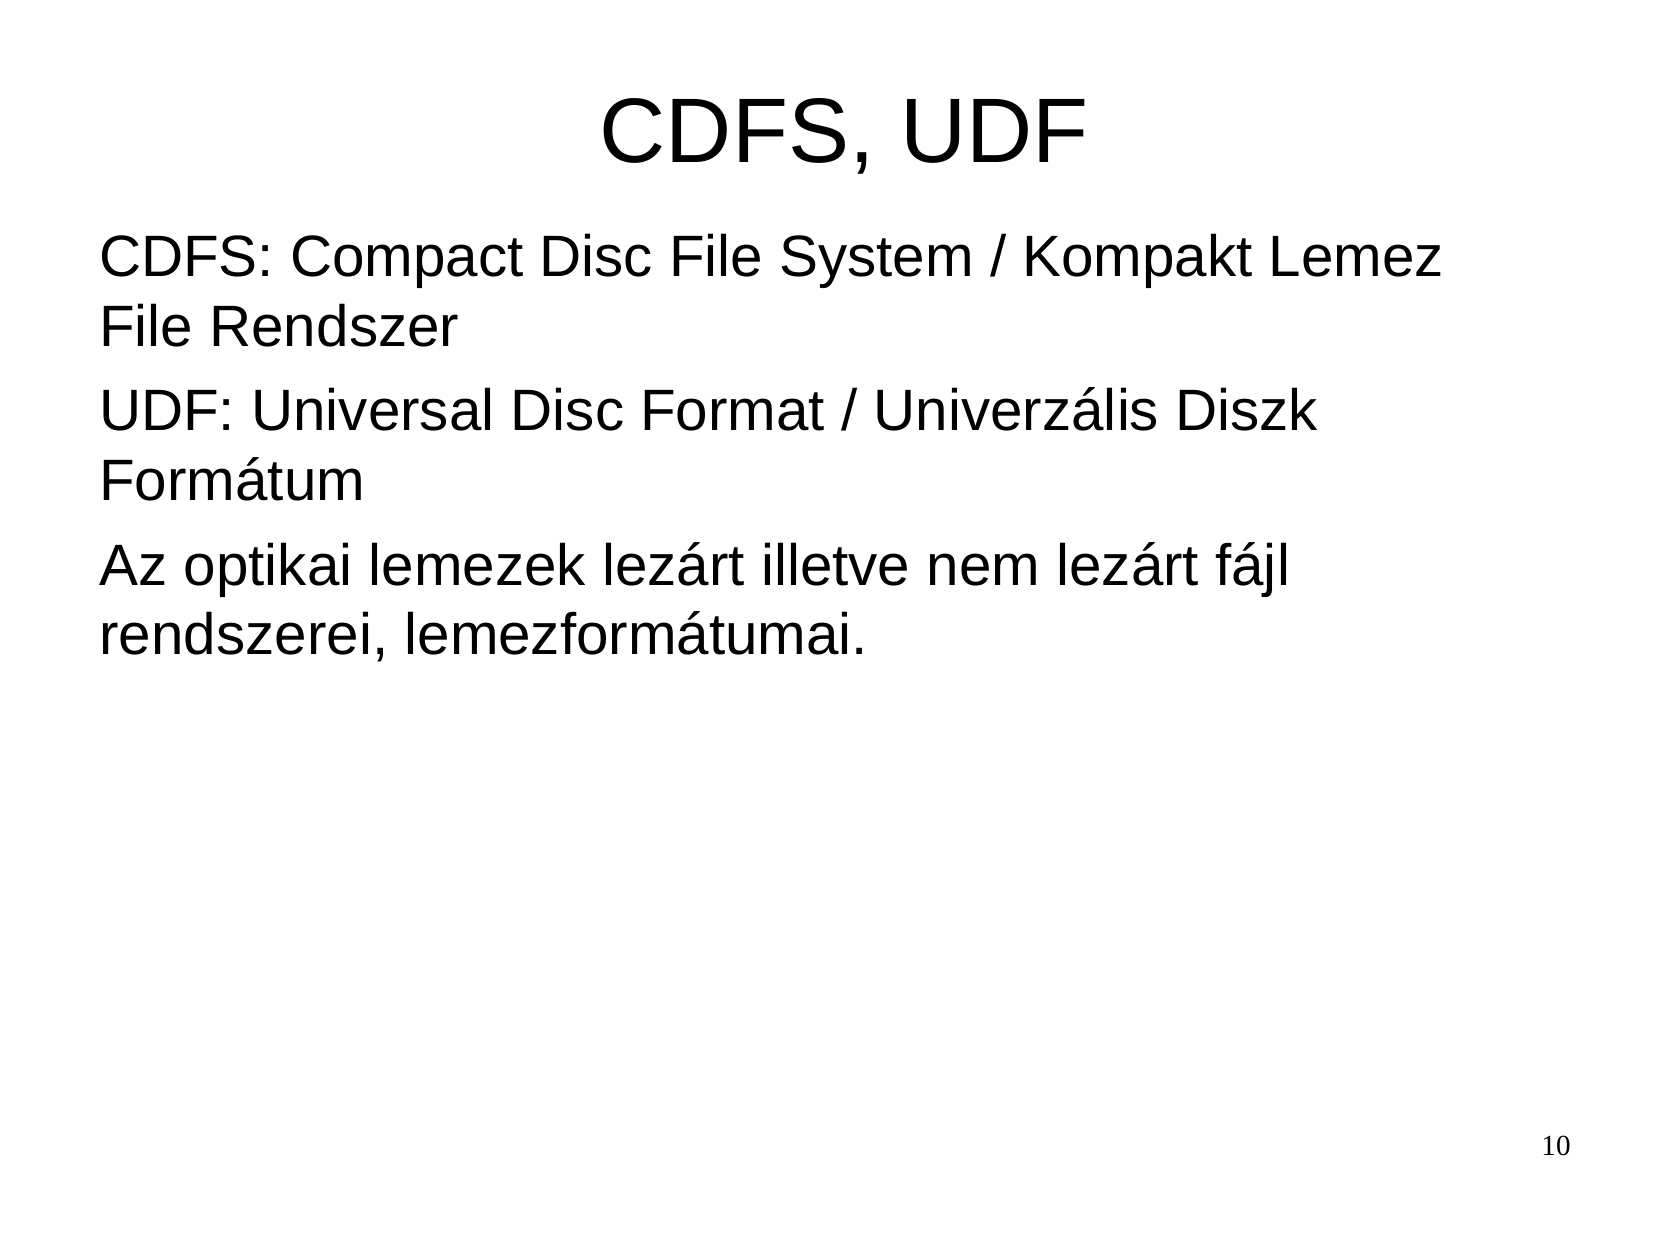

# CDFS, UDF
CDFS: Compact Disc File System / Kompakt Lemez File Rendszer
UDF: Universal Disc Format / Univerzális Diszk Formátum
Az optikai lemezek lezárt illetve nem lezárt fájl rendszerei, lemezformátumai.
10